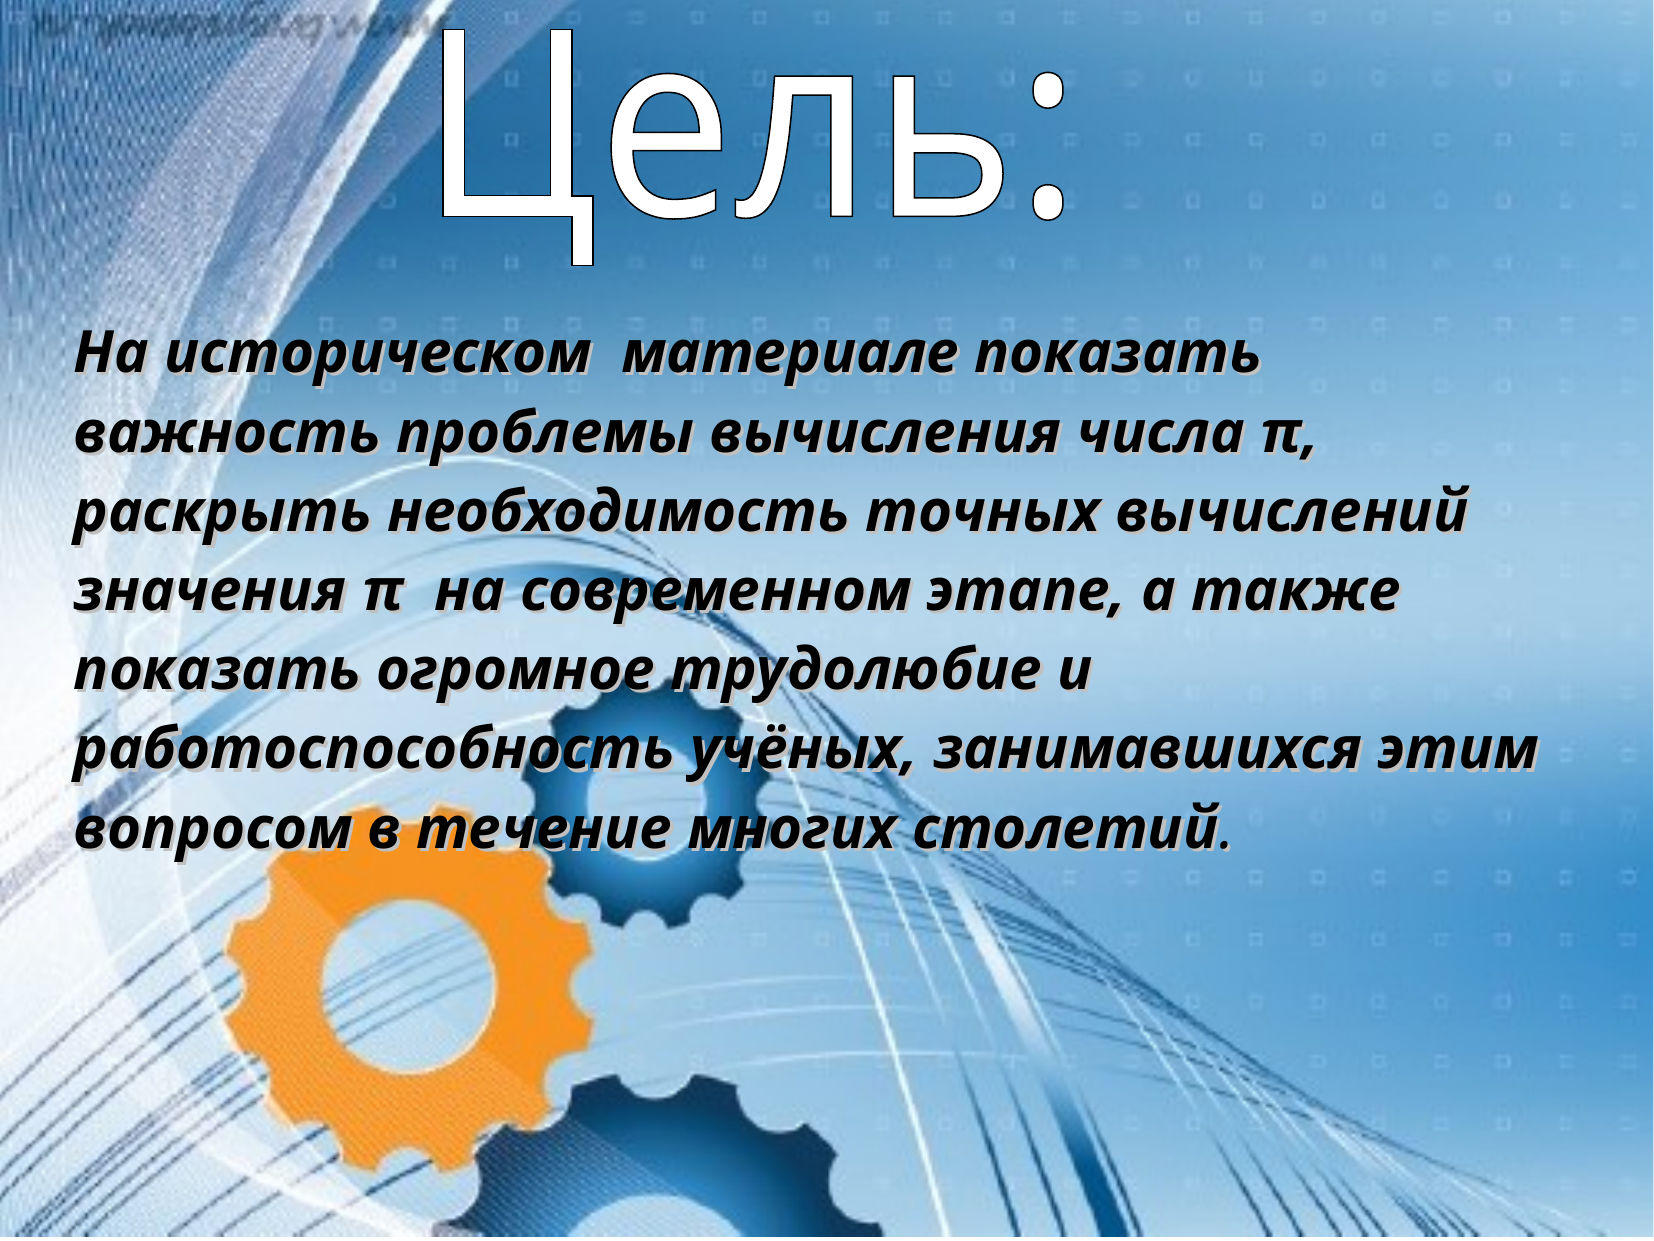

#
Цель:
На историческом материале показать важность проблемы вычисления числа π, раскрыть необходимость точных вычислений значения π на современном этапе, а также показать огромное трудолюбие и работоспособность учёных, занимавшихся этим вопросом в течение многих столетий.